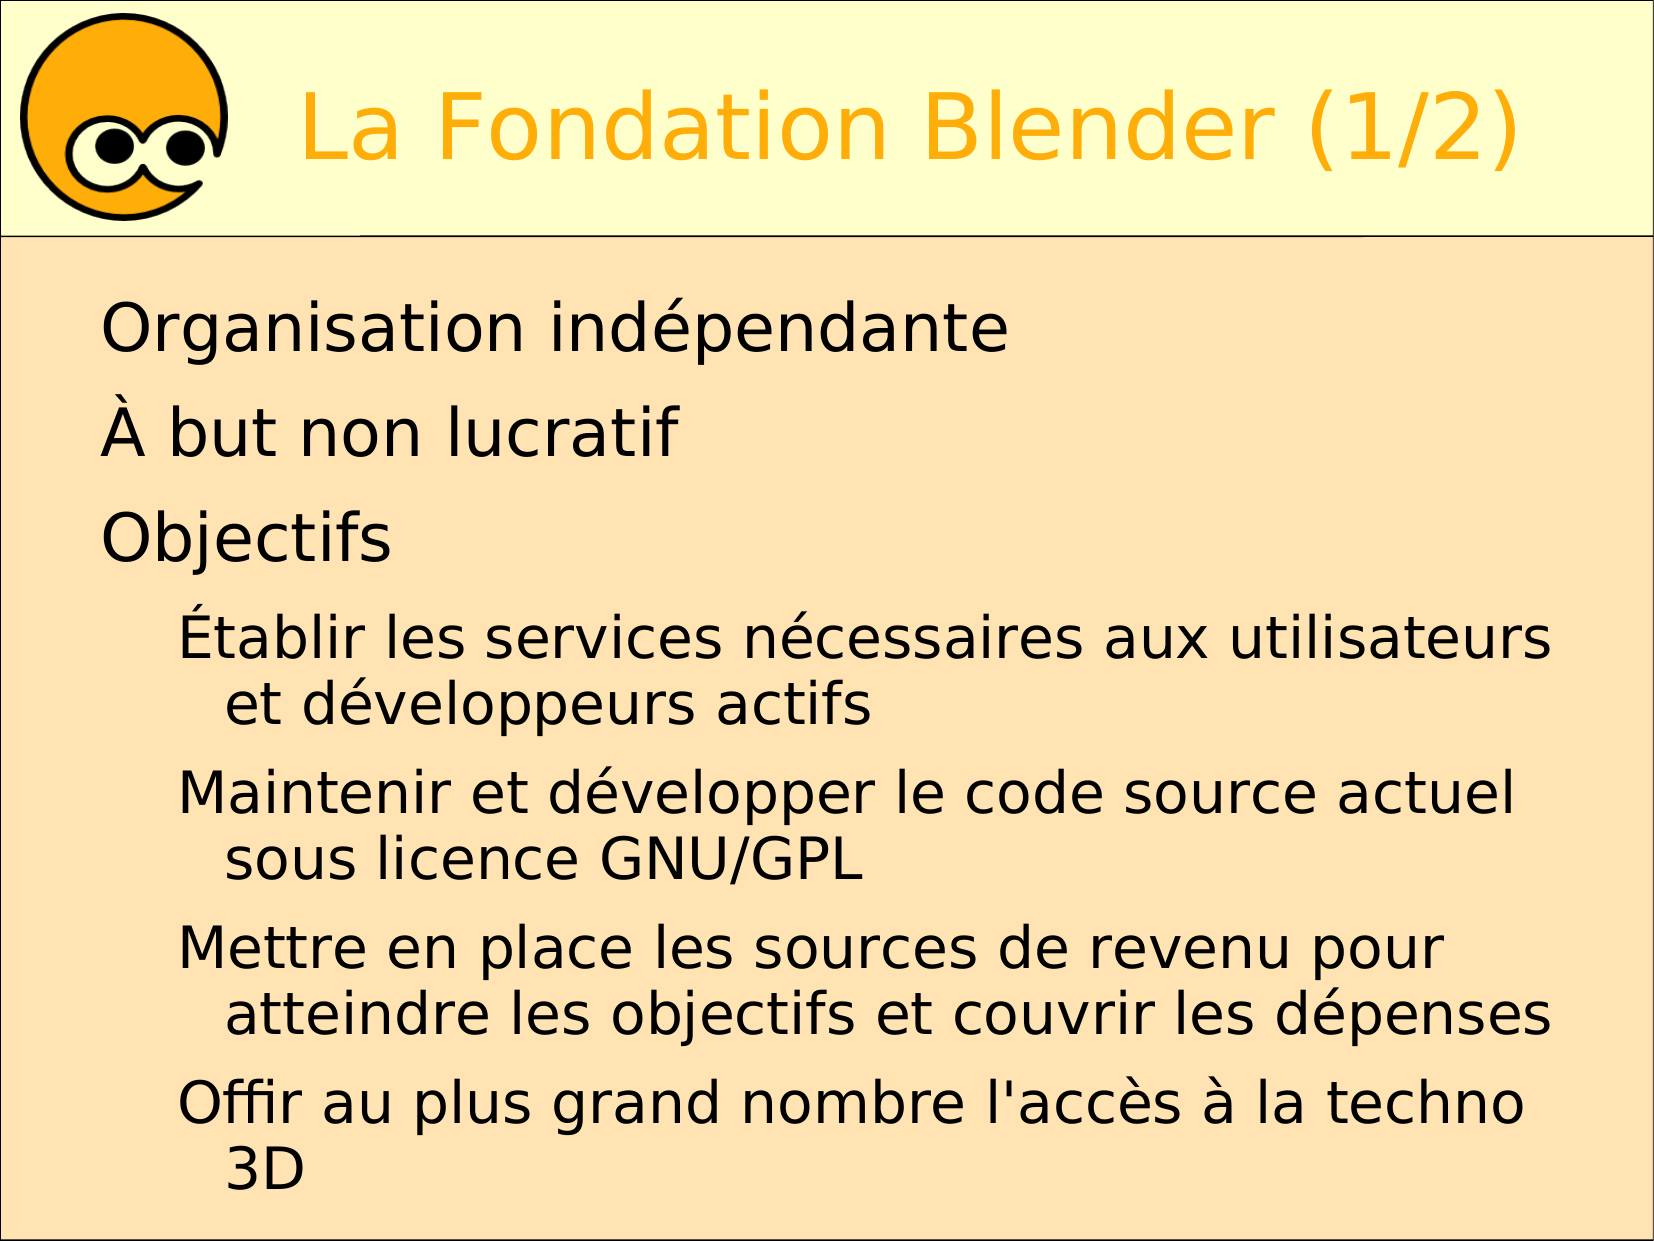

# La Fondation Blender (1/2)
Organisation indépendante
À but non lucratif
Objectifs
Établir les services nécessaires aux utilisateurs et développeurs actifs
Maintenir et développer le code source actuel sous licence GNU/GPL
Mettre en place les sources de revenu pour atteindre les objectifs et couvrir les dépenses
Offir au plus grand nombre l'accès à la techno 3D